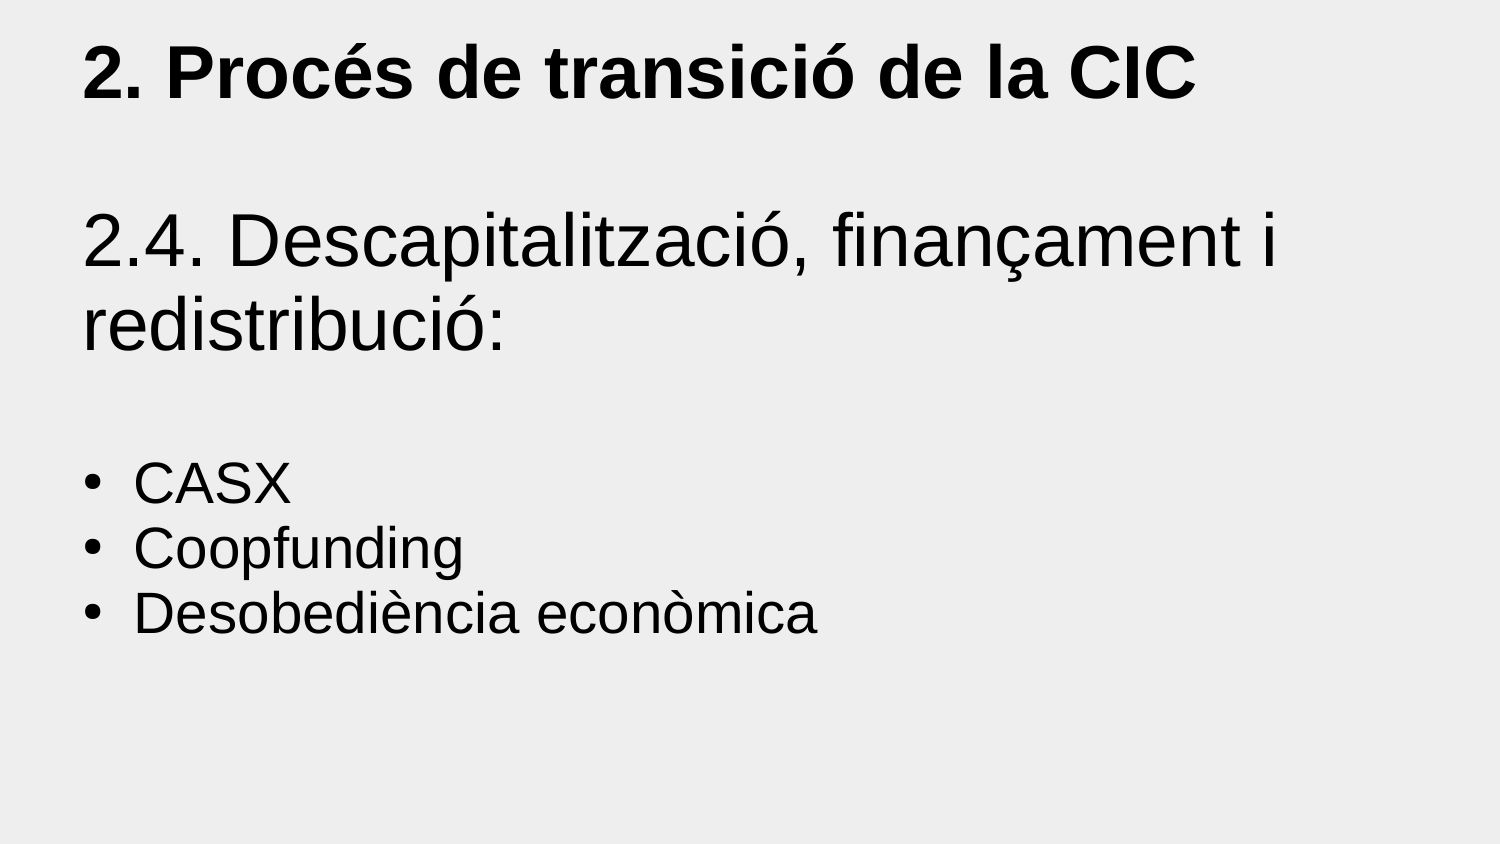

2. Procés de transició de la CIC
2.4. Descapitalització, finançament i redistribució:
 CASX
 Coopfunding
 Desobediència econòmica